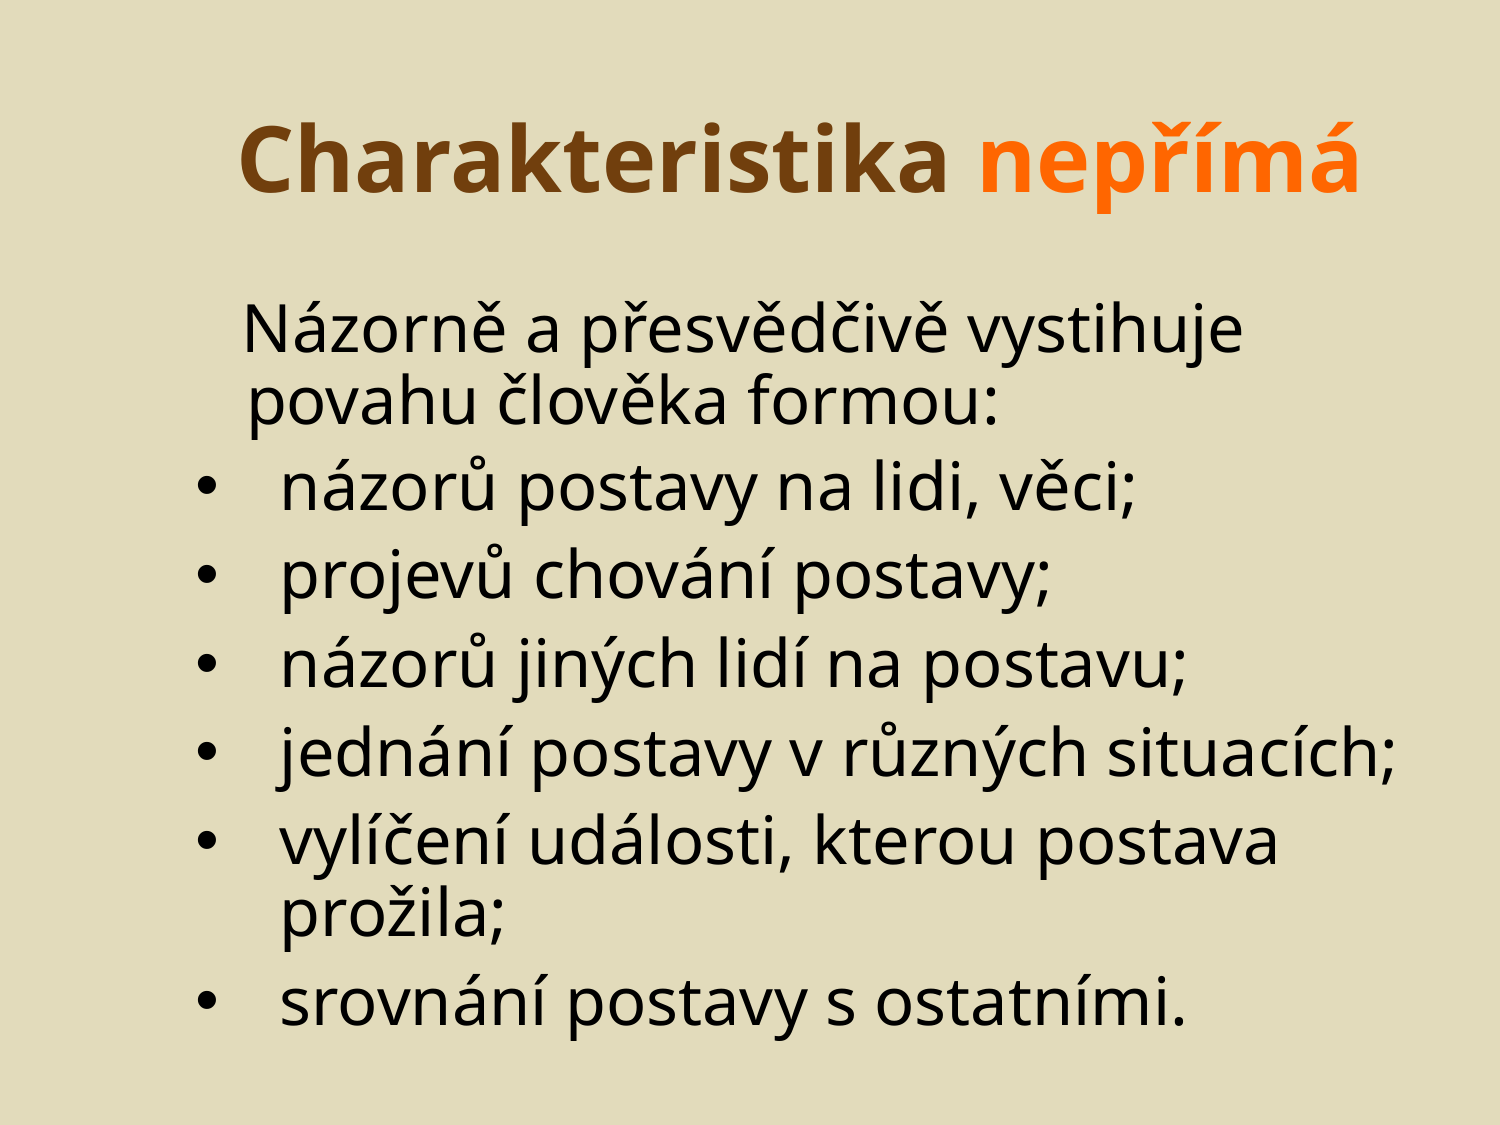

# Charakteristika nepřímá
 Názorně a přesvědčivě vystihuje povahu člověka formou:
názorů postavy na lidi, věci;
projevů chování postavy;
názorů jiných lidí na postavu;
jednání postavy v různých situacích;
vylíčení události, kterou postava prožila;
srovnání postavy s ostatními.